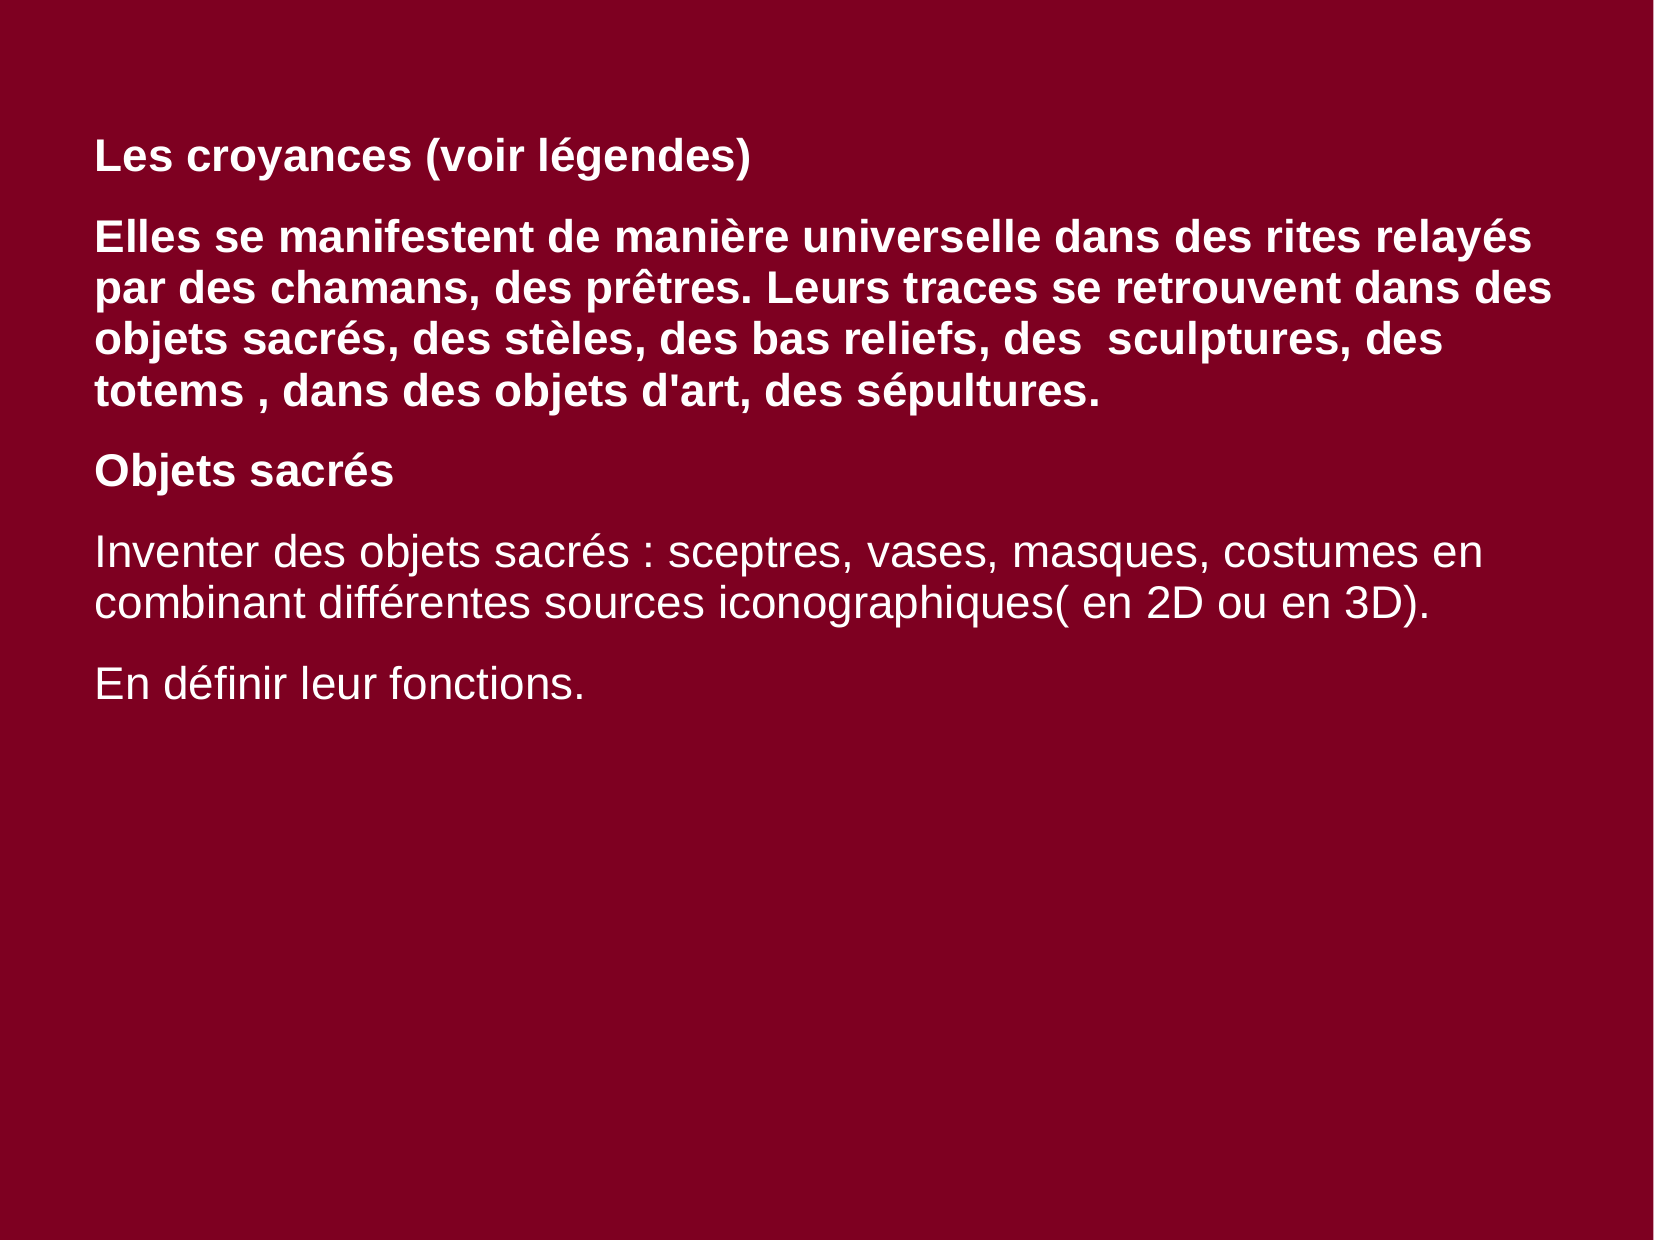

# Les croyances (voir légendes)
Elles se manifestent de manière universelle dans des rites relayés par des chamans, des prêtres. Leurs traces se retrouvent dans des objets sacrés, des stèles, des bas reliefs, des sculptures, des totems , dans des objets d'art, des sépultures.
Objets sacrés
Inventer des objets sacrés : sceptres, vases, masques, costumes en combinant différentes sources iconographiques( en 2D ou en 3D).
En définir leur fonctions.